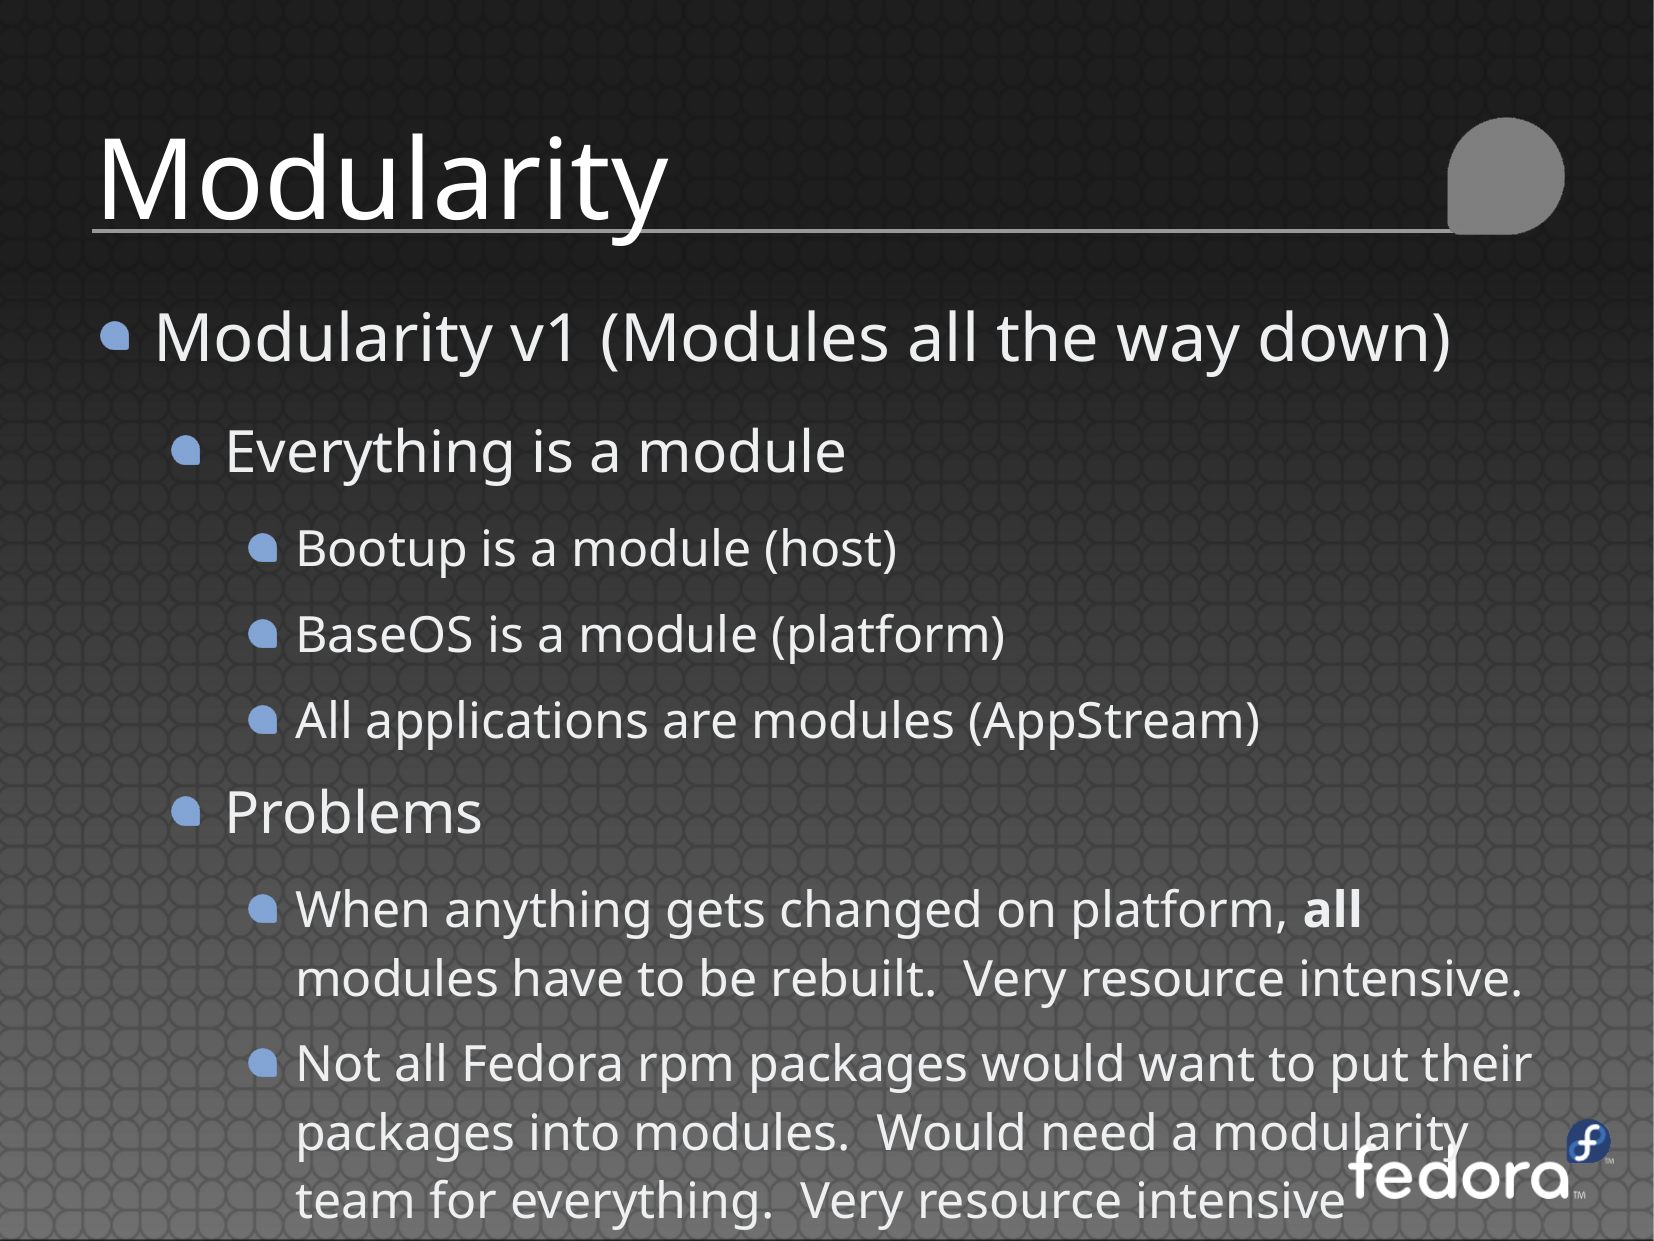

Modularity
# Modularity v1 (Modules all the way down)
Everything is a module
Bootup is a module (host)
BaseOS is a module (platform)
All applications are modules (AppStream)
Problems
When anything gets changed on platform, all modules have to be rebuilt. Very resource intensive.
Not all Fedora rpm packages would want to put their packages into modules. Would need a modularity team for everything. Very resource intensive